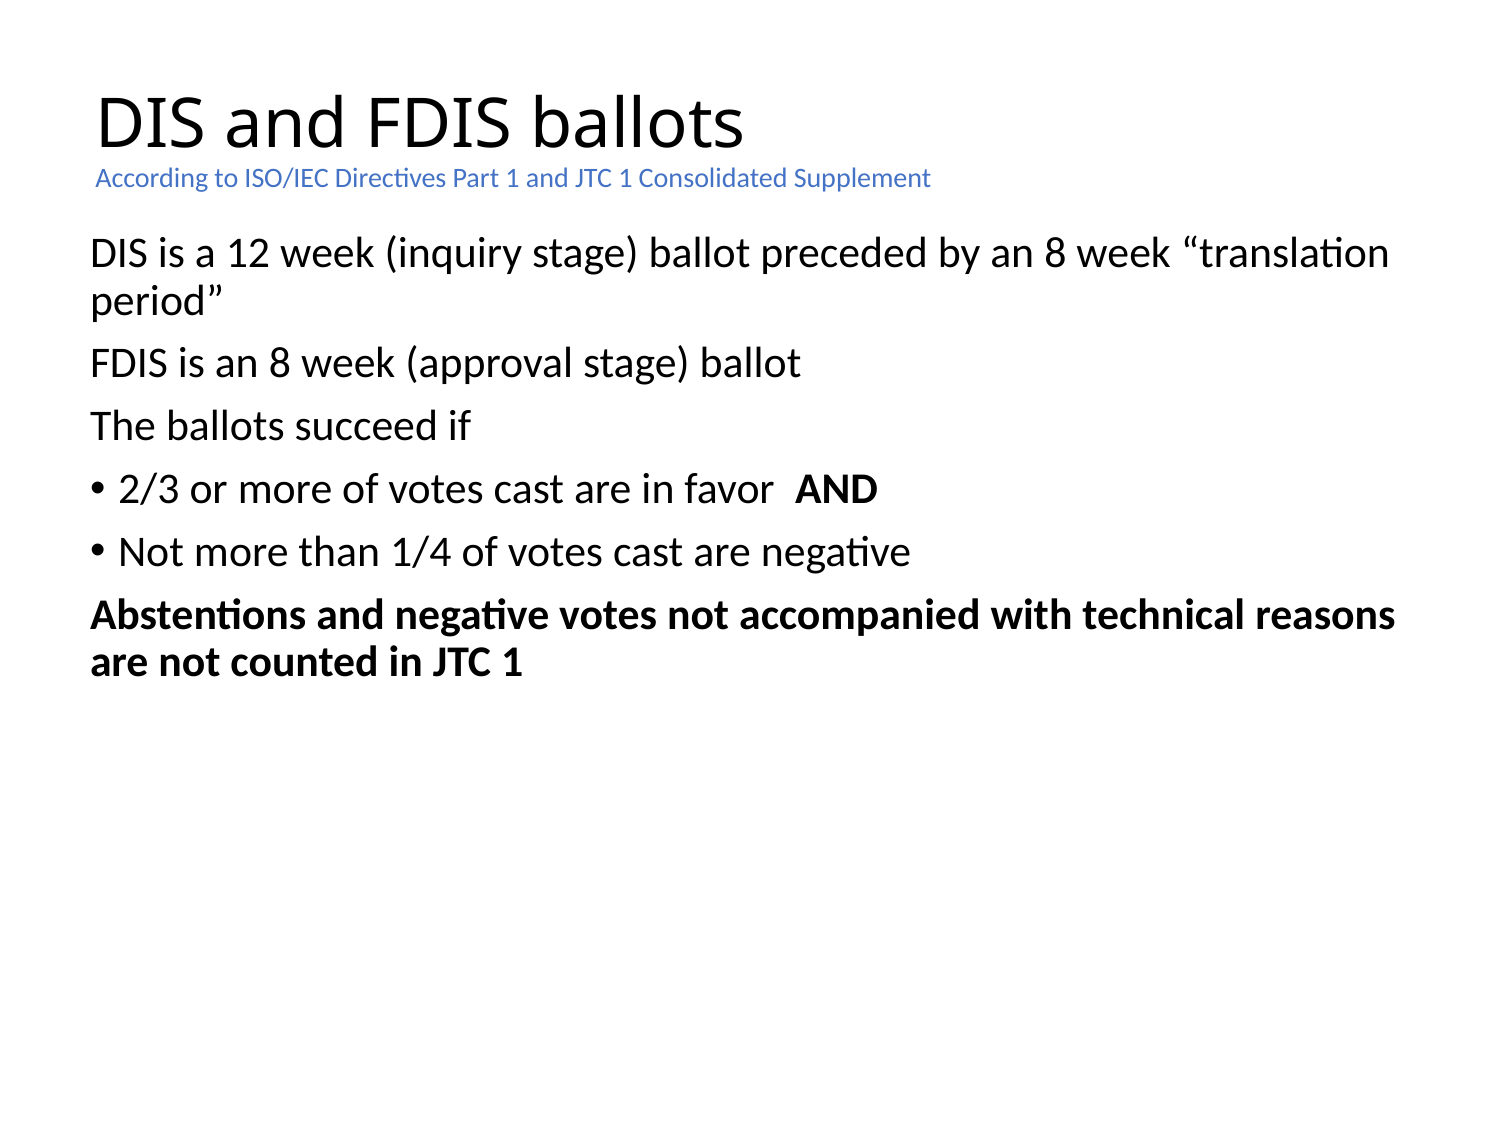

# DIS and FDIS ballots
According to ISO/IEC Directives Part 1 and JTC 1 Consolidated Supplement
DIS is a 12 week (inquiry stage) ballot preceded by an 8 week “translation period”
FDIS is an 8 week (approval stage) ballot
The ballots succeed if
2/3 or more of votes cast are in favor AND
Not more than 1/4 of votes cast are negative
Abstentions and negative votes not accompanied with technical reasons are not counted in JTC 1